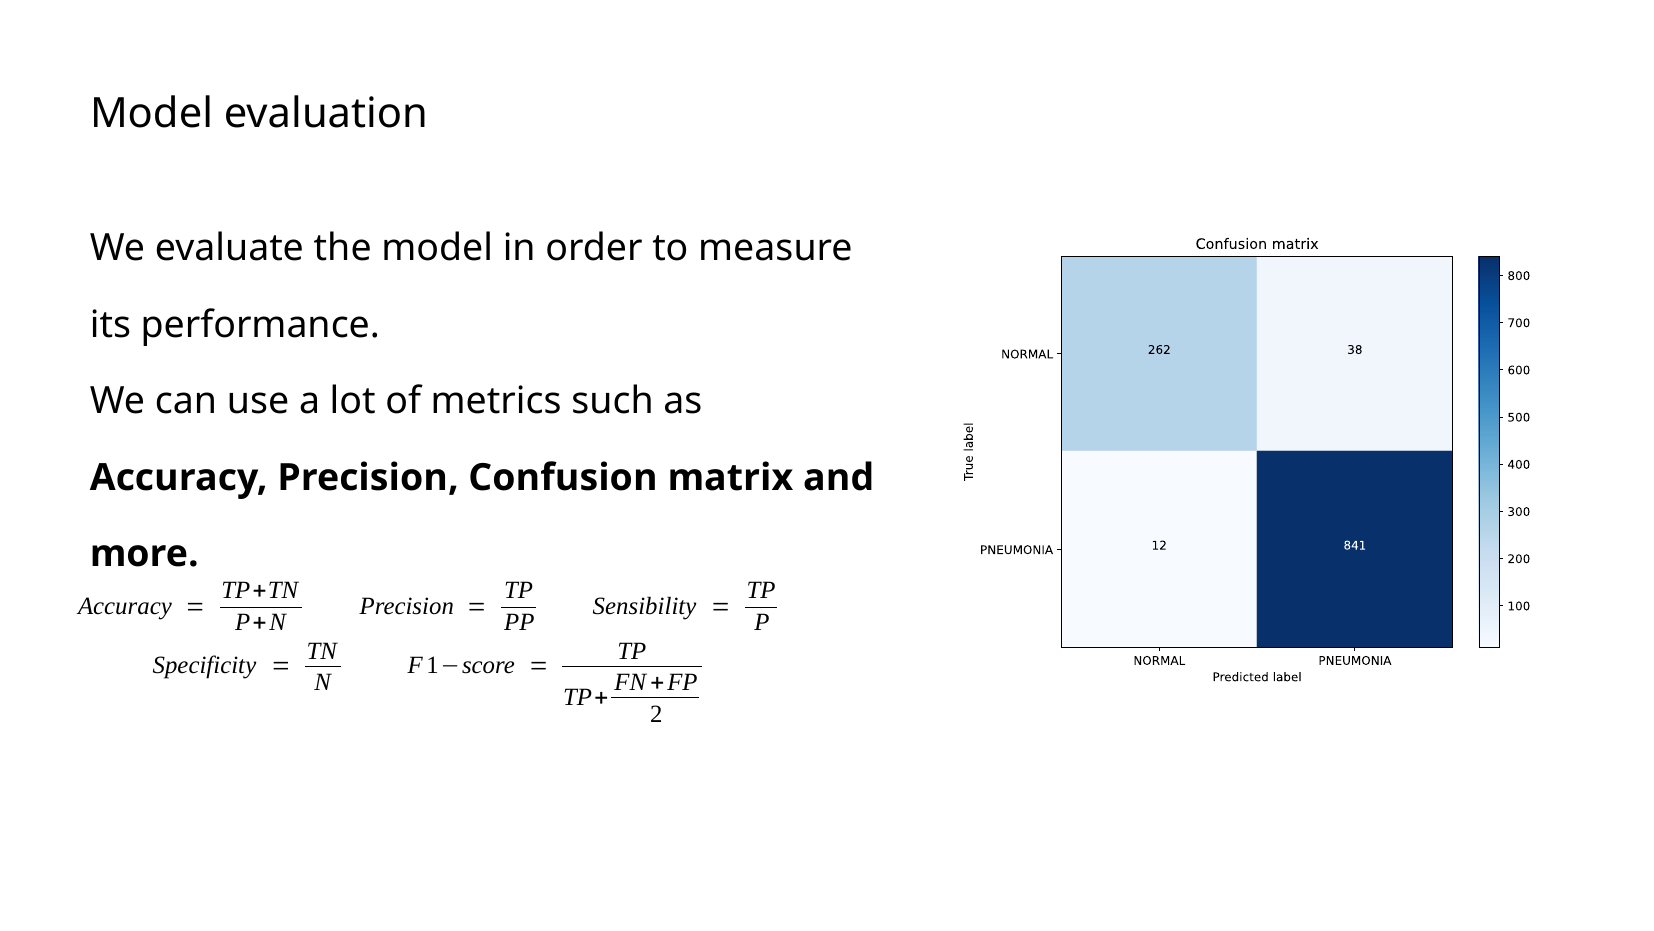

Model evaluation
We evaluate the model in order to measure its performance.
We can use a lot of metrics such as Accuracy, Precision, Confusion matrix and more.